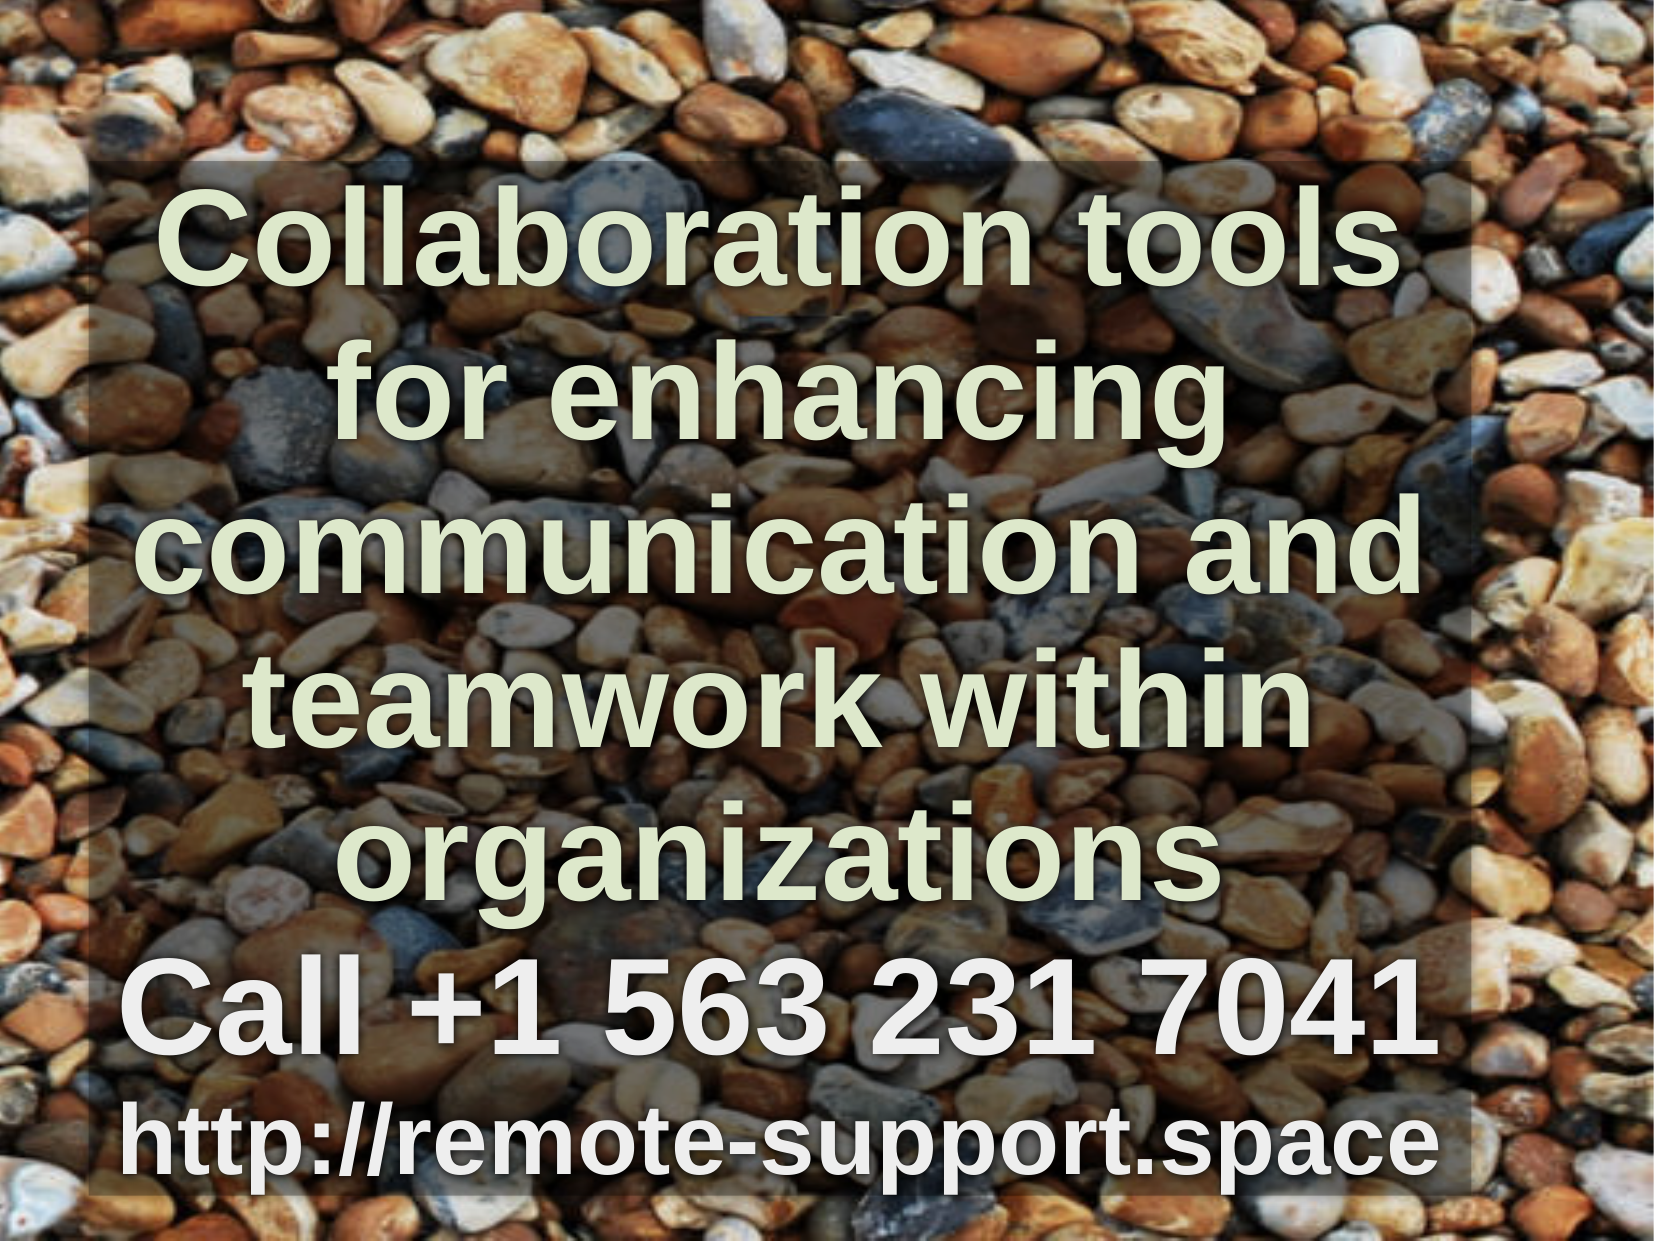

Collaboration tools for enhancing communication and teamwork within organizations
Call +1 563 231 7041
http://remote-support.space